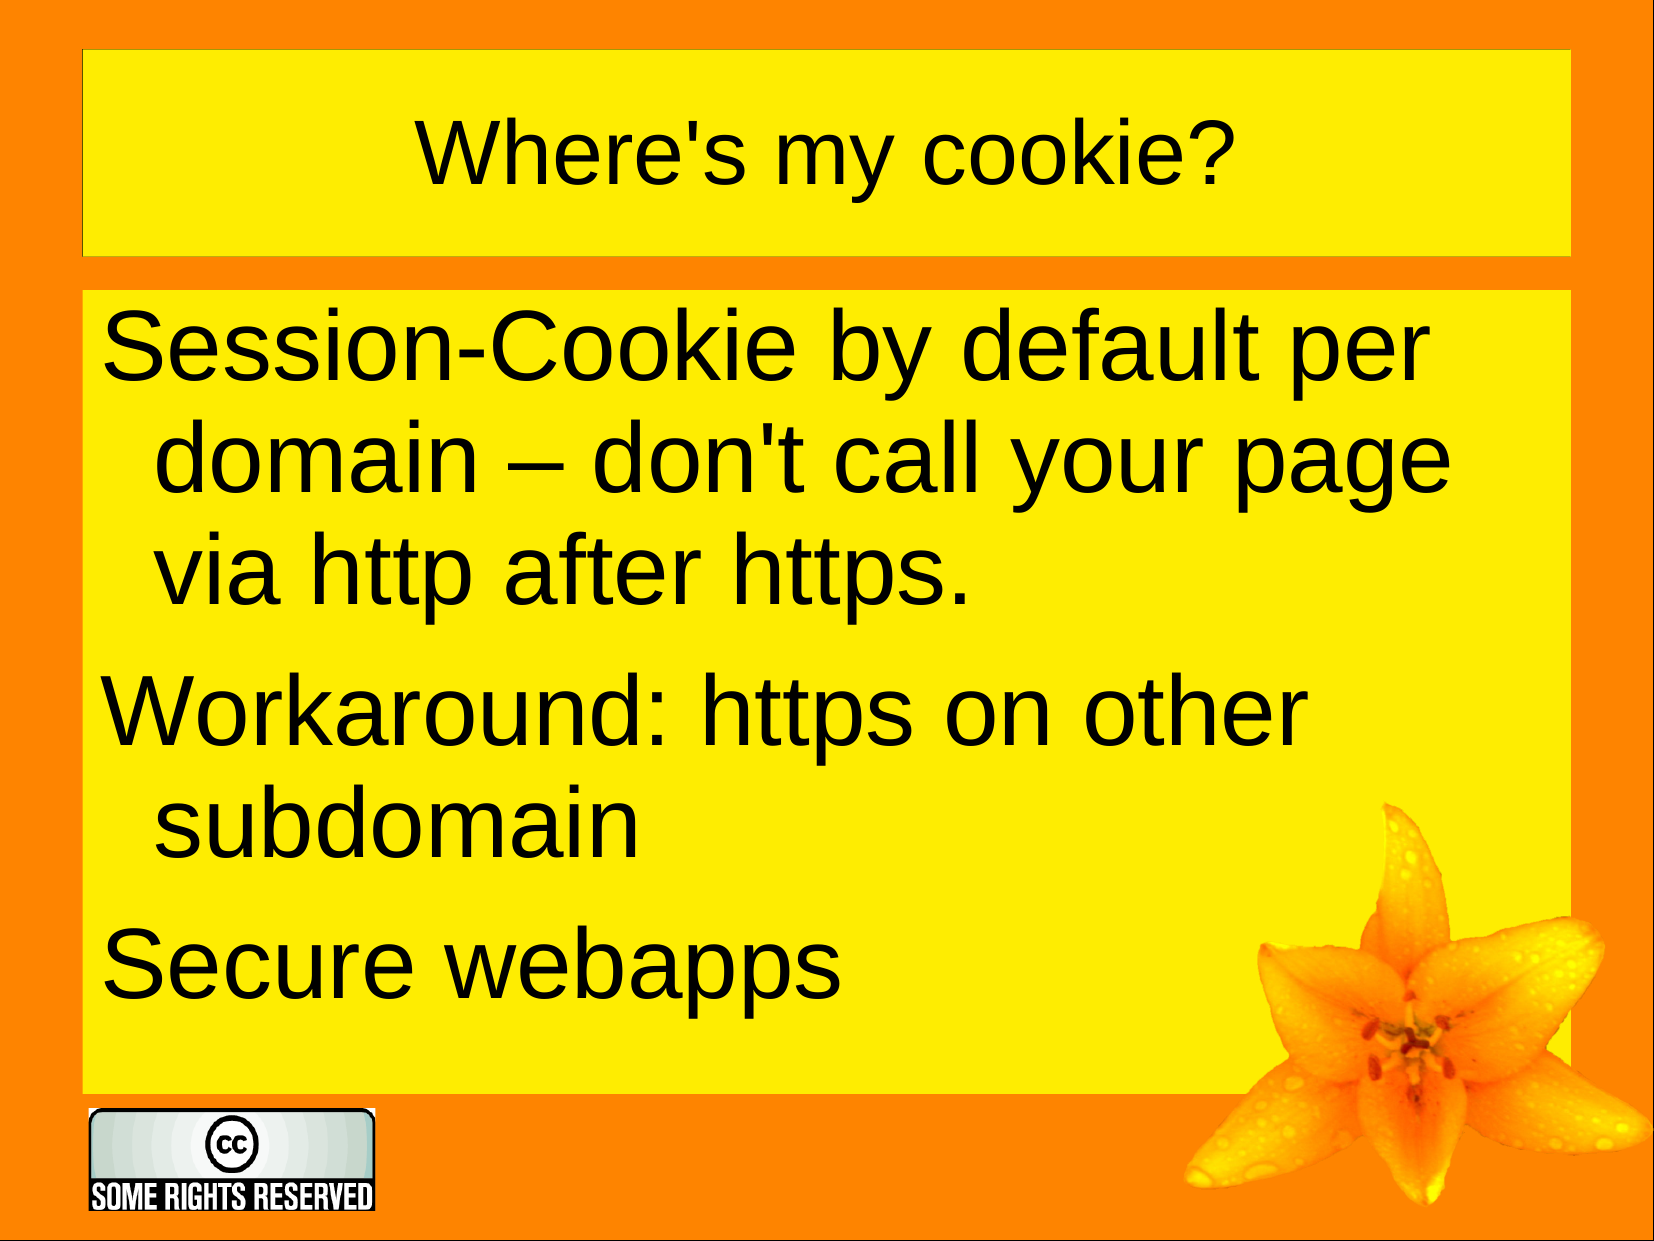

# Where's my cookie?
Session-Cookie by default per domain – don't call your page via http after https.
Workaround: https on other subdomain
Secure webapps